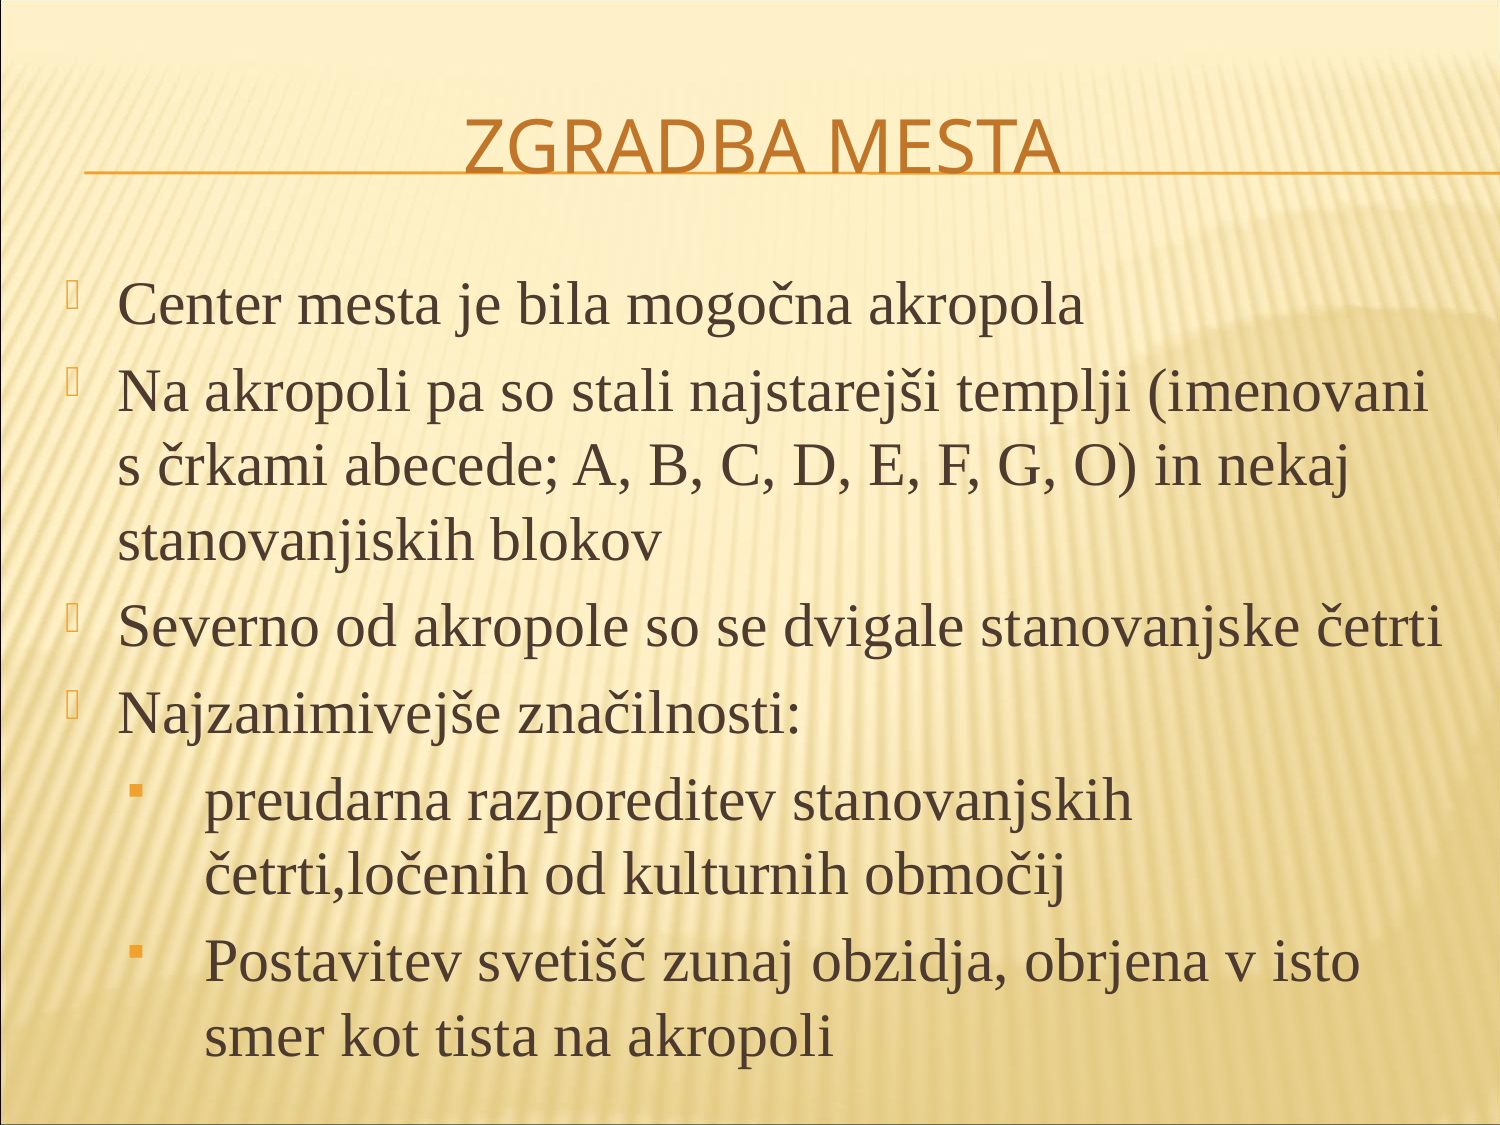

# ZGRADBA MESTA
Center mesta je bila mogočna akropola
Na akropoli pa so stali najstarejši templji (imenovani s črkami abecede; A, B, C, D, E, F, G, O) in nekaj stanovanjiskih blokov
Severno od akropole so se dvigale stanovanjske četrti
Najzanimivejše značilnosti:
preudarna razporeditev stanovanjskih četrti,ločenih od kulturnih območij
Postavitev svetišč zunaj obzidja, obrjena v isto smer kot tista na akropoli